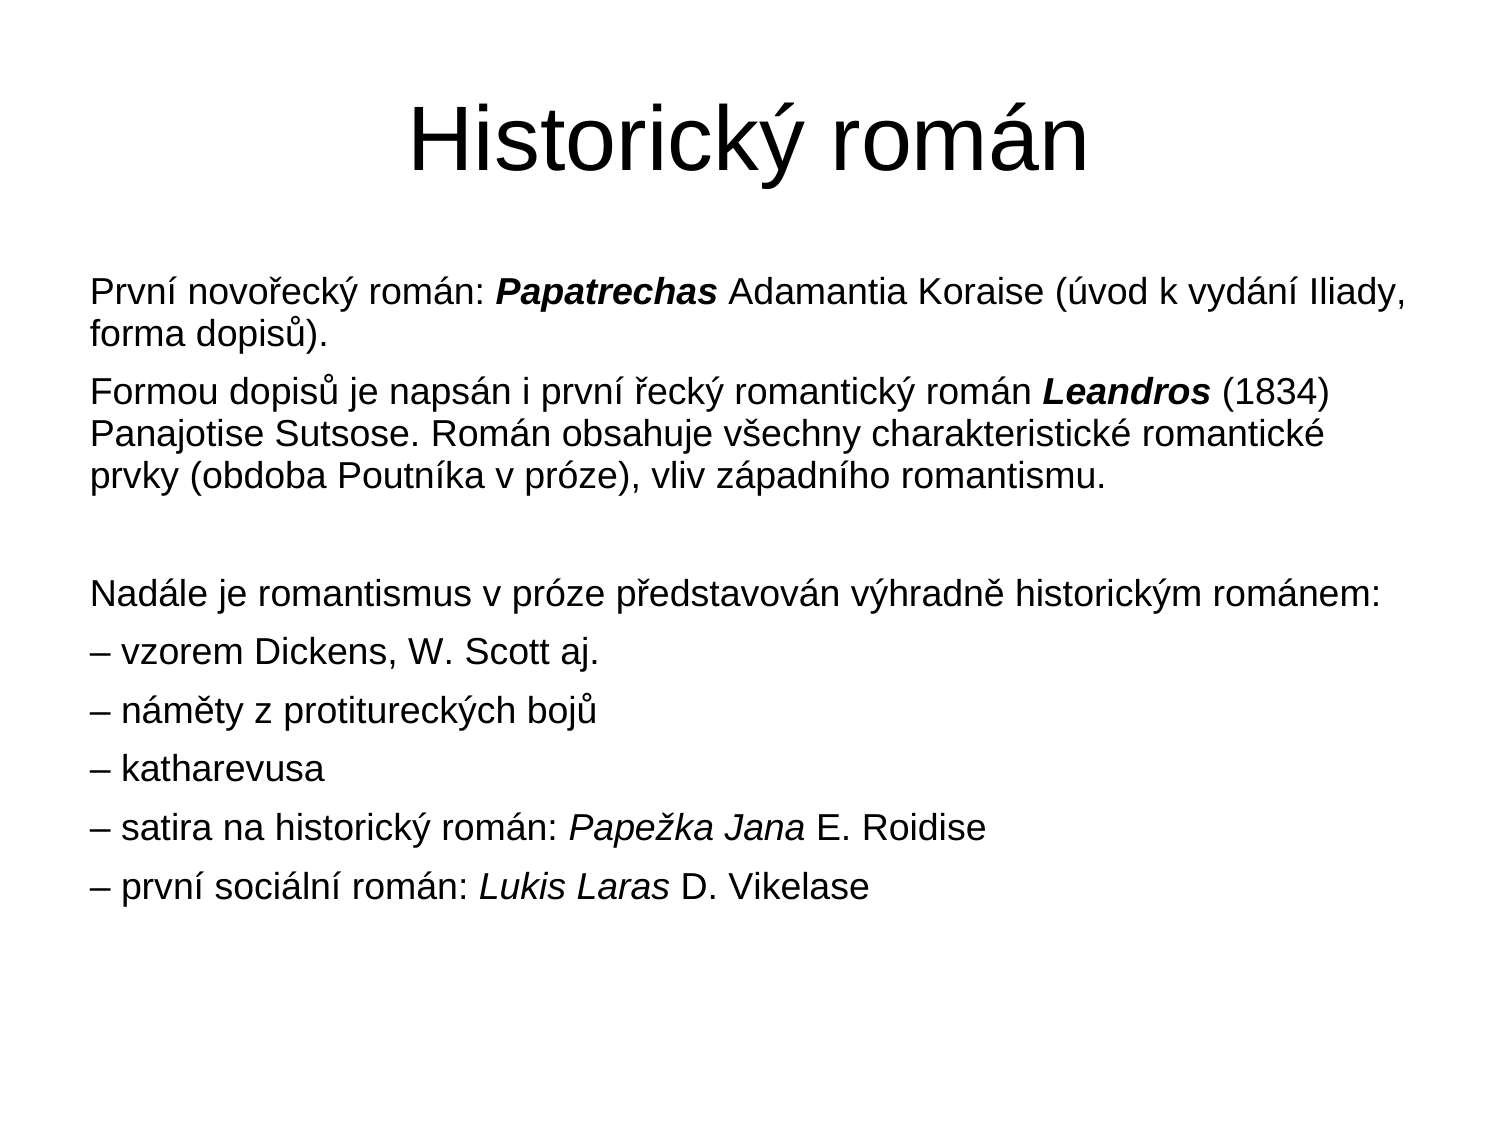

# Historický román
První novořecký román: Papatrechas Adamantia Koraise (úvod k vydání Iliady, forma dopisů).
Formou dopisů je napsán i první řecký romantický román Leandros (1834) Panajotise Sutsose. Román obsahuje všechny charakteristické romantické prvky (obdoba Poutníka v próze), vliv západního romantismu.
Nadále je romantismus v próze představován výhradně historickým románem:
– vzorem Dickens, W. Scott aj.
– náměty z protitureckých bojů
– katharevusa
– satira na historický román: Papežka Jana E. Roidise
– první sociální román: Lukis Laras D. Vikelase